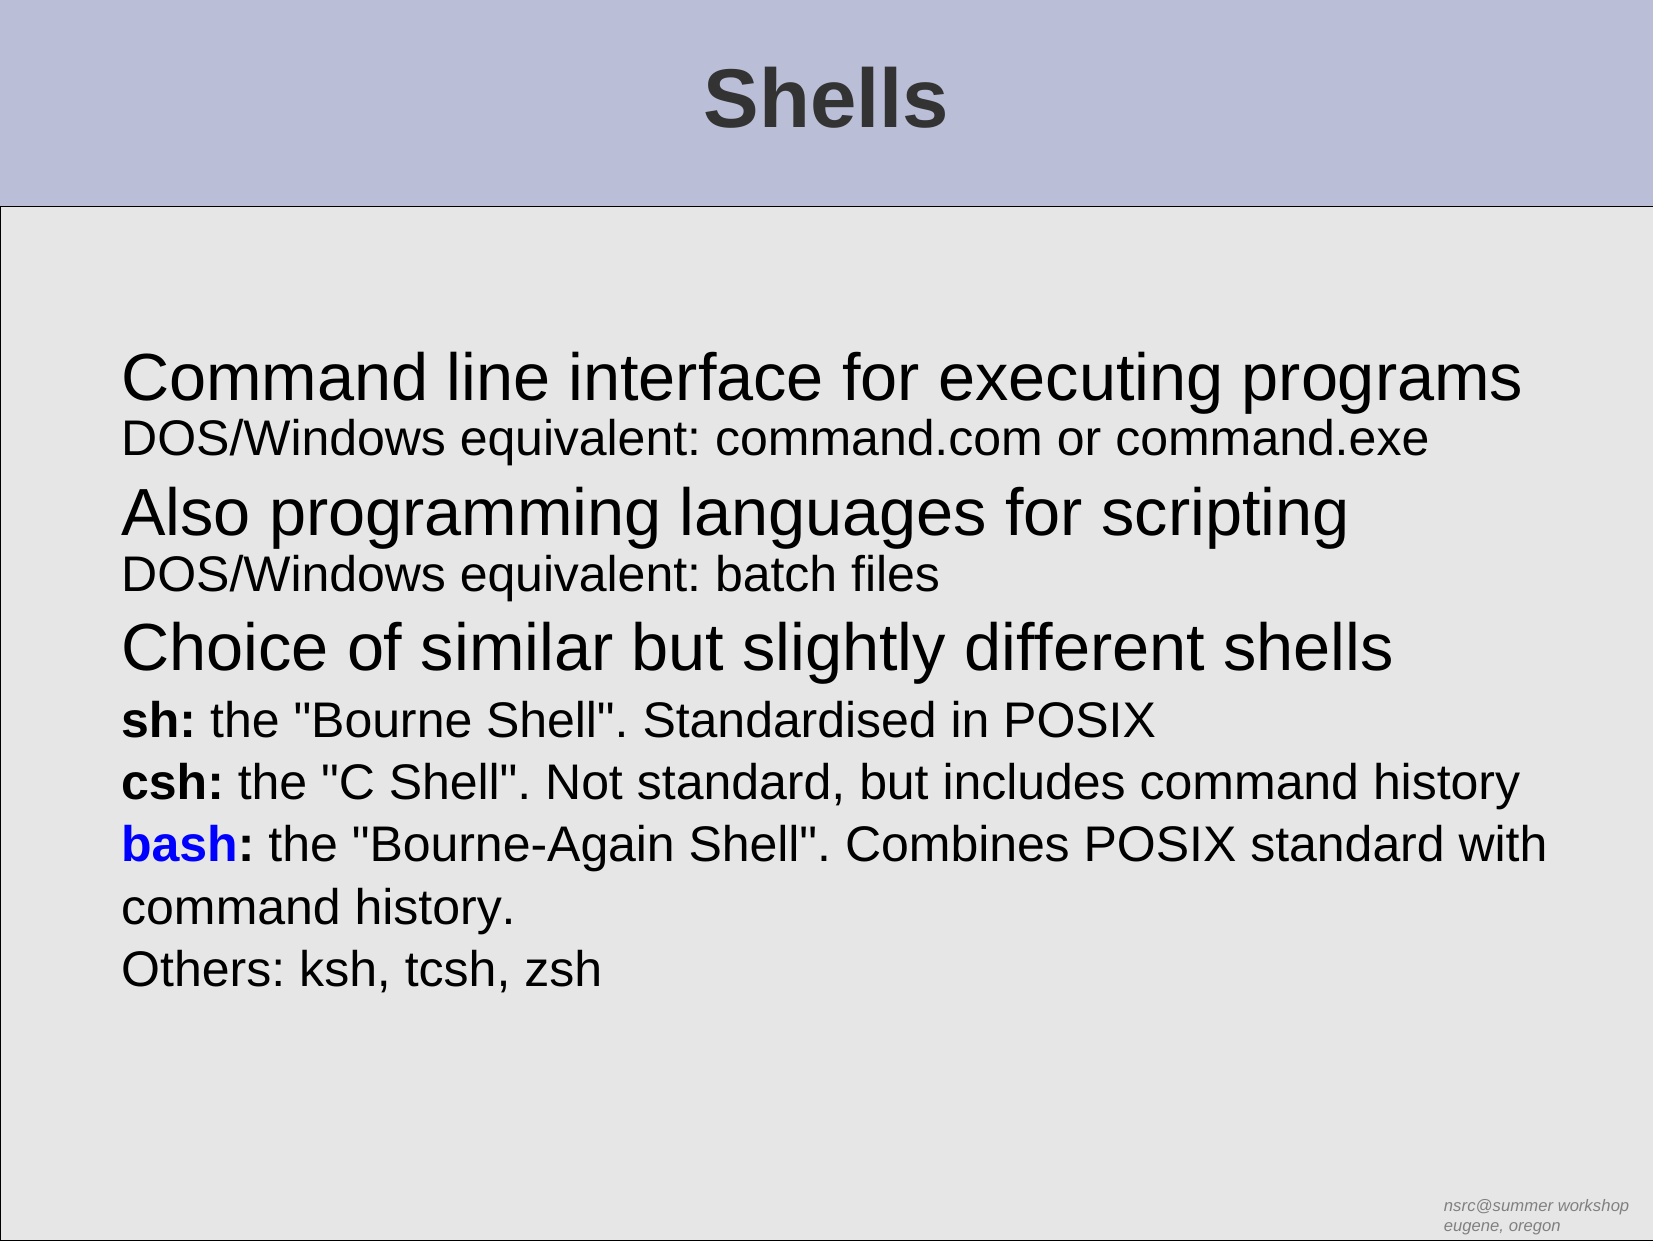

# Shells
Command line interface for executing programs
DOS/Windows equivalent: command.com or command.exe
Also programming languages for scripting
DOS/Windows equivalent: batch files
Choice of similar but slightly different shells
sh: the "Bourne Shell". Standardised in POSIX
csh: the "C Shell". Not standard, but includes command history
bash: the "Bourne-Again Shell". Combines POSIX standard with command history.
Others: ksh, tcsh, zsh